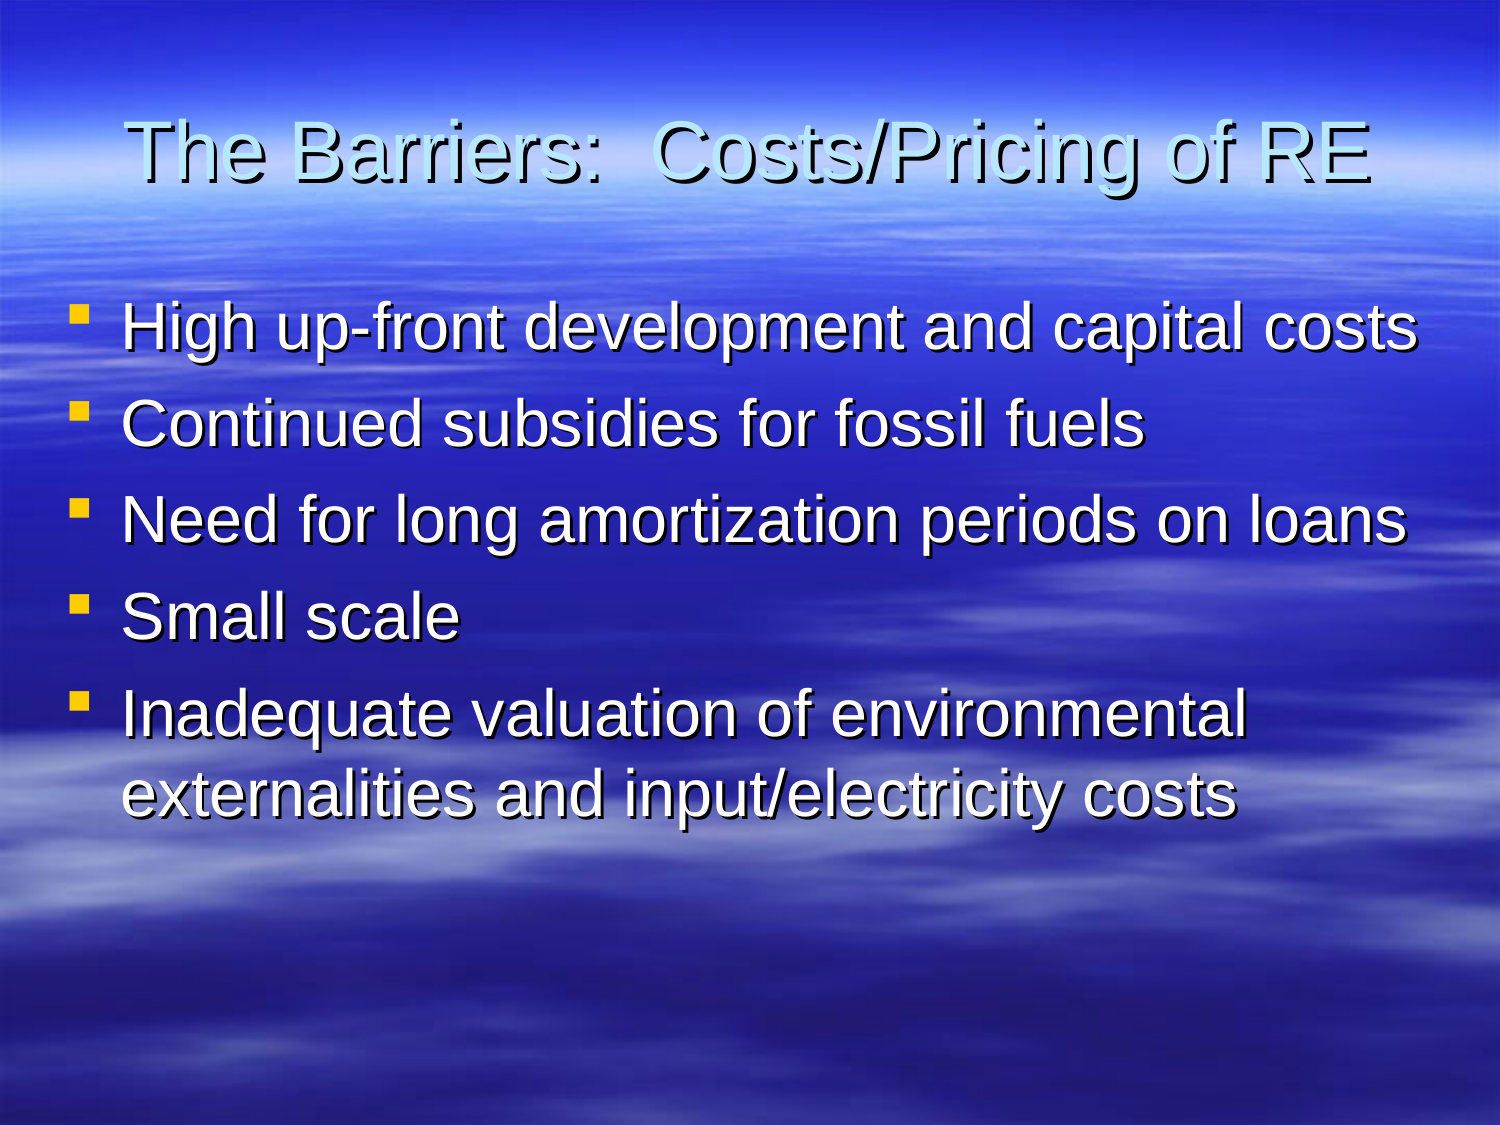

# The Barriers: Costs/Pricing of RE
High up-front development and capital costs
Continued subsidies for fossil fuels
Need for long amortization periods on loans
Small scale
Inadequate valuation of environmental externalities and input/electricity costs